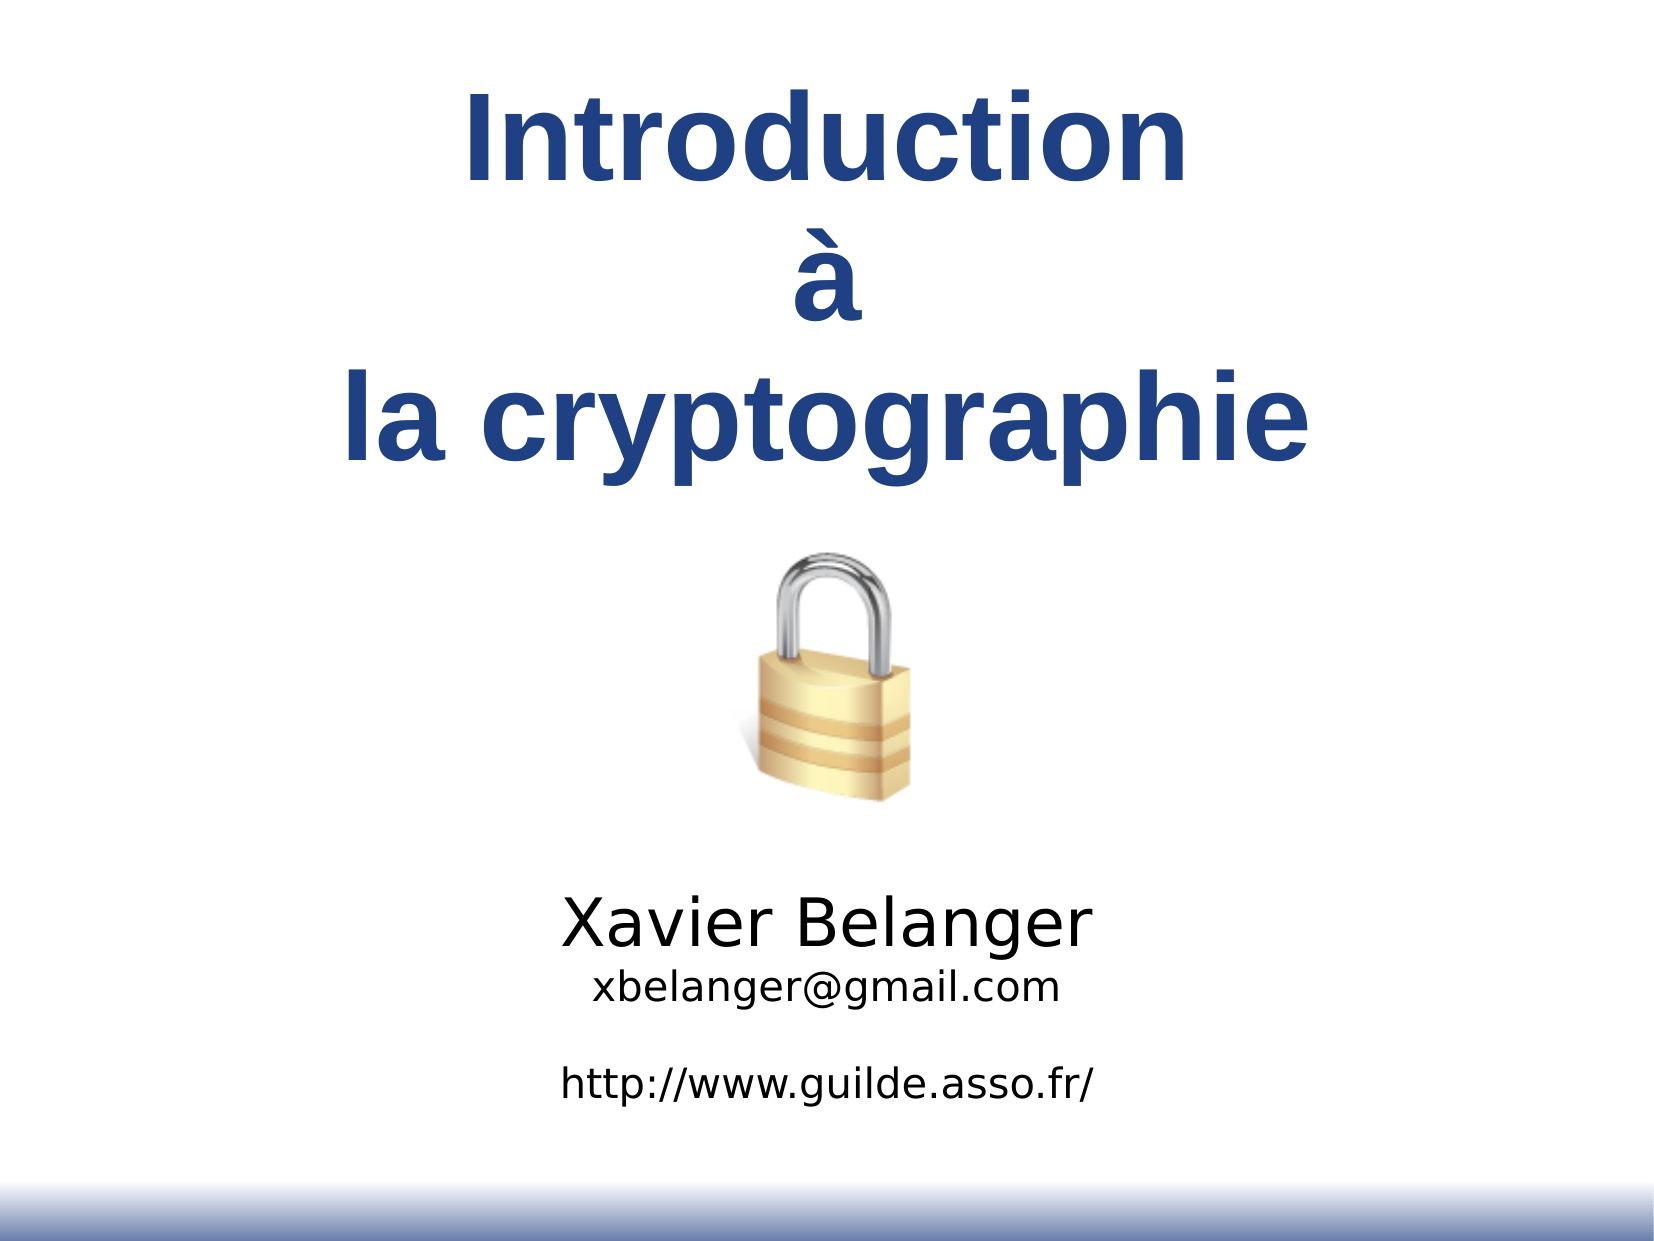

# Introduction à la cryptographie
Xavier Belanger
xbelanger@gmail.com
http://www.guilde.asso.fr/